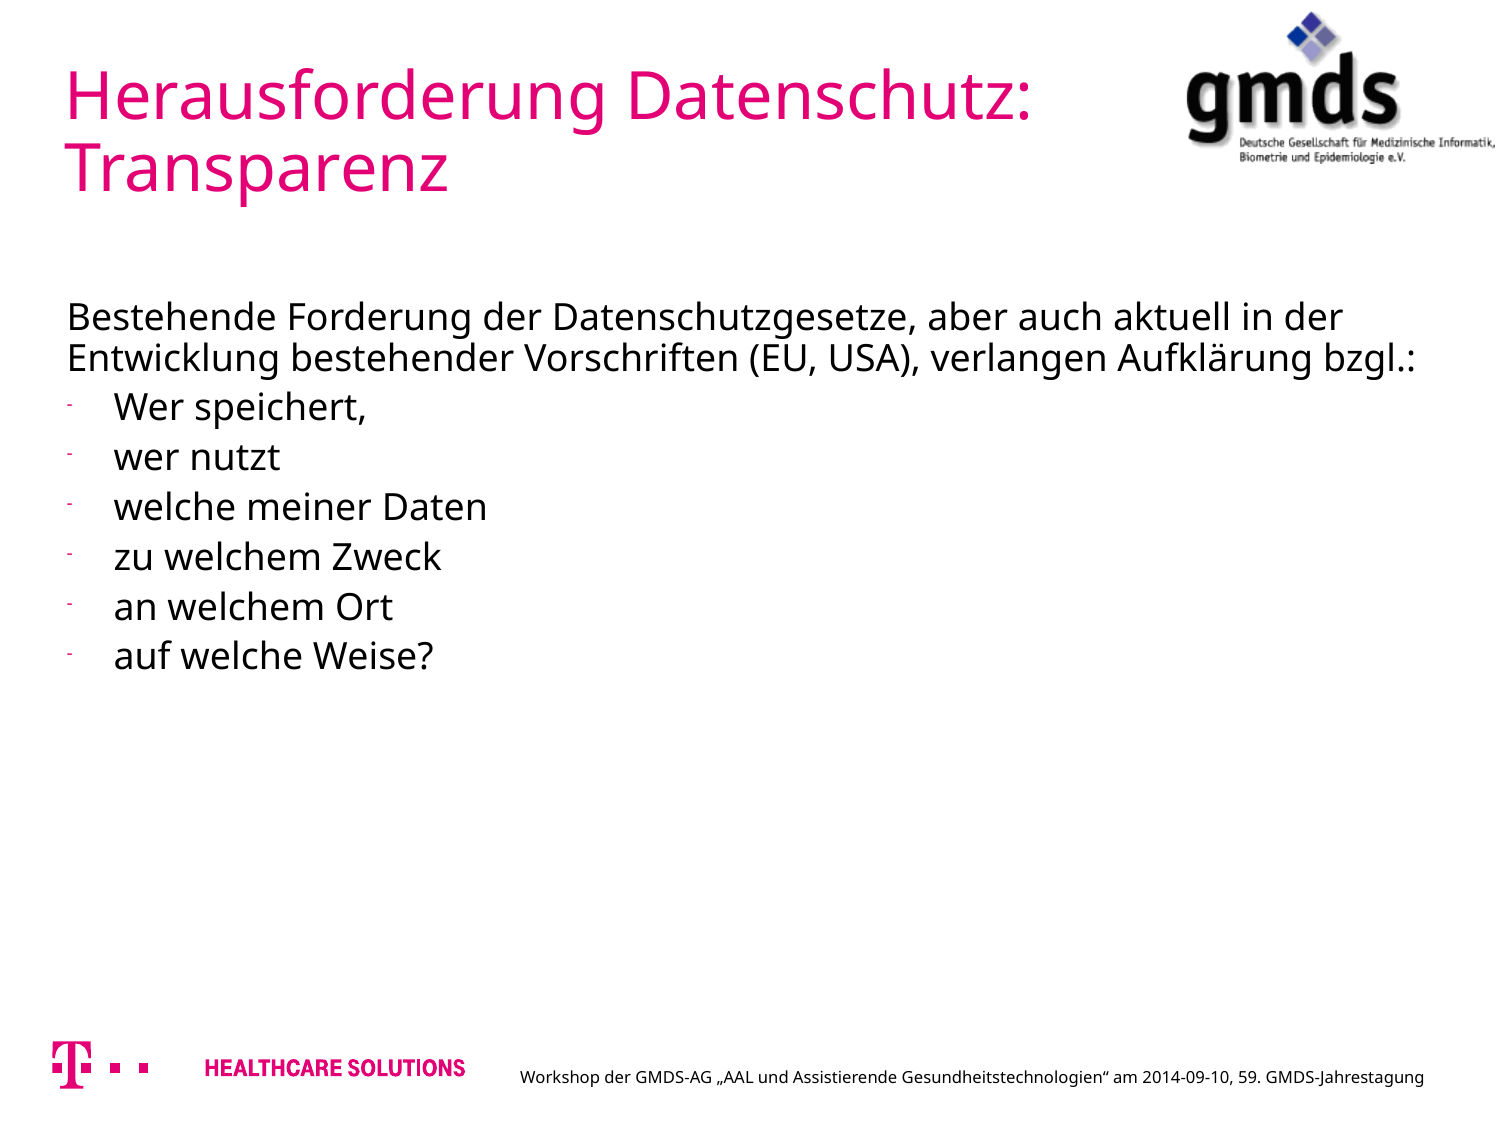

# Herausforderung Datenschutz: Transparenz
Bestehende Forderung der Datenschutzgesetze, aber auch aktuell in der Entwicklung bestehender Vorschriften (EU, USA), verlangen Aufklärung bzgl.:
Wer speichert,
wer nutzt
welche meiner Daten
zu welchem Zweck
an welchem Ort
auf welche Weise?
Workshop der GMDS-AG „AAL und Assistierende Gesundheitstechnologien“ am 2014-09-10, 59. GMDS-Jahrestagung